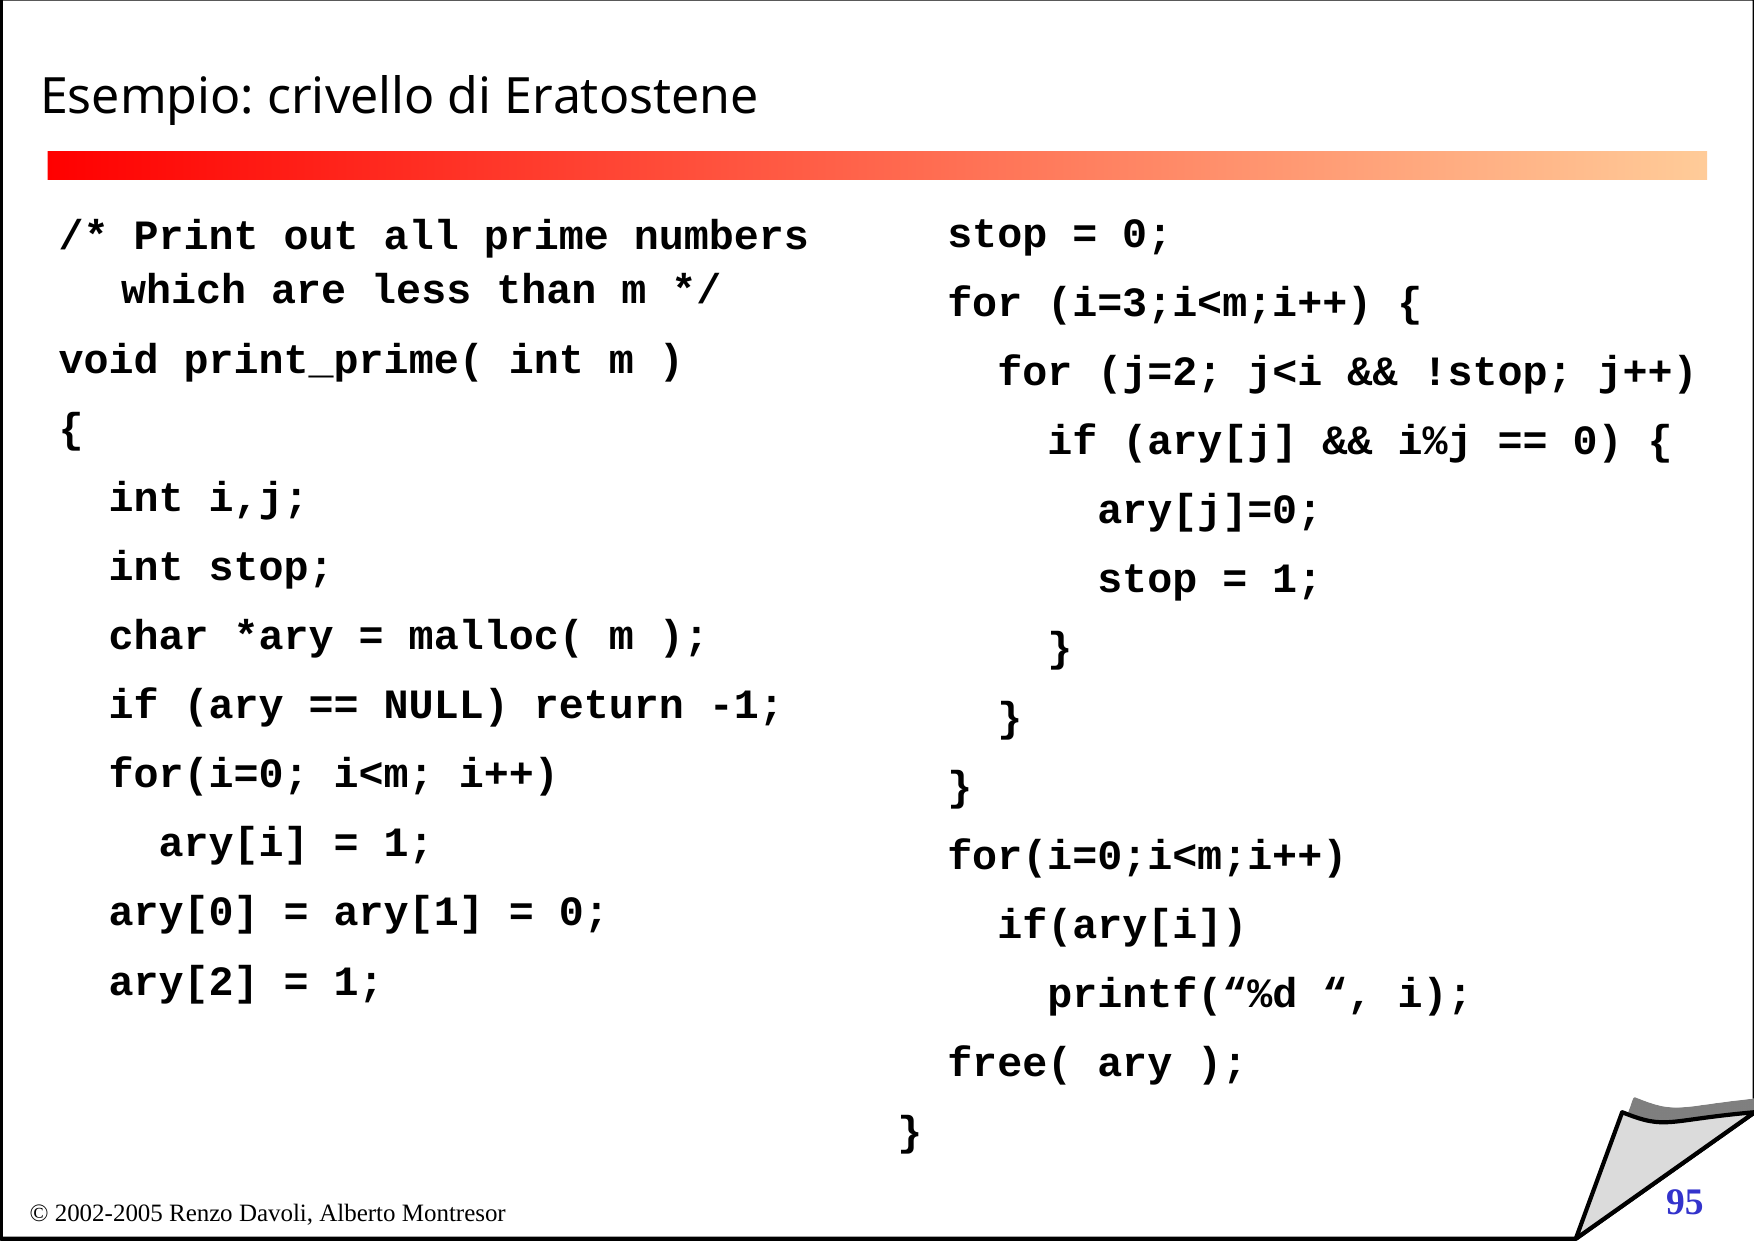

# Esempio: crivello di Eratostene
 stop = 0;
 for (i=3;i<m;i++) {
 for (j=2; j<i && !stop; j++)
 if (ary[j] && i%j == 0) {
 ary[j]=0;
 stop = 1;
 }
 }
 }
 for(i=0;i<m;i++)
 if(ary[i])
 printf(“%d “, i);
 free( ary );
}
/* Print out all prime numbers which are less than m */
void print_prime( int m )
{
 int i,j;
 int stop;
 char *ary = malloc( m );
 if (ary == NULL) return -1;
 for(i=0; i<m; i++)
 ary[i] = 1;
 ary[0] = ary[1] = 0;
 ary[2] = 1;